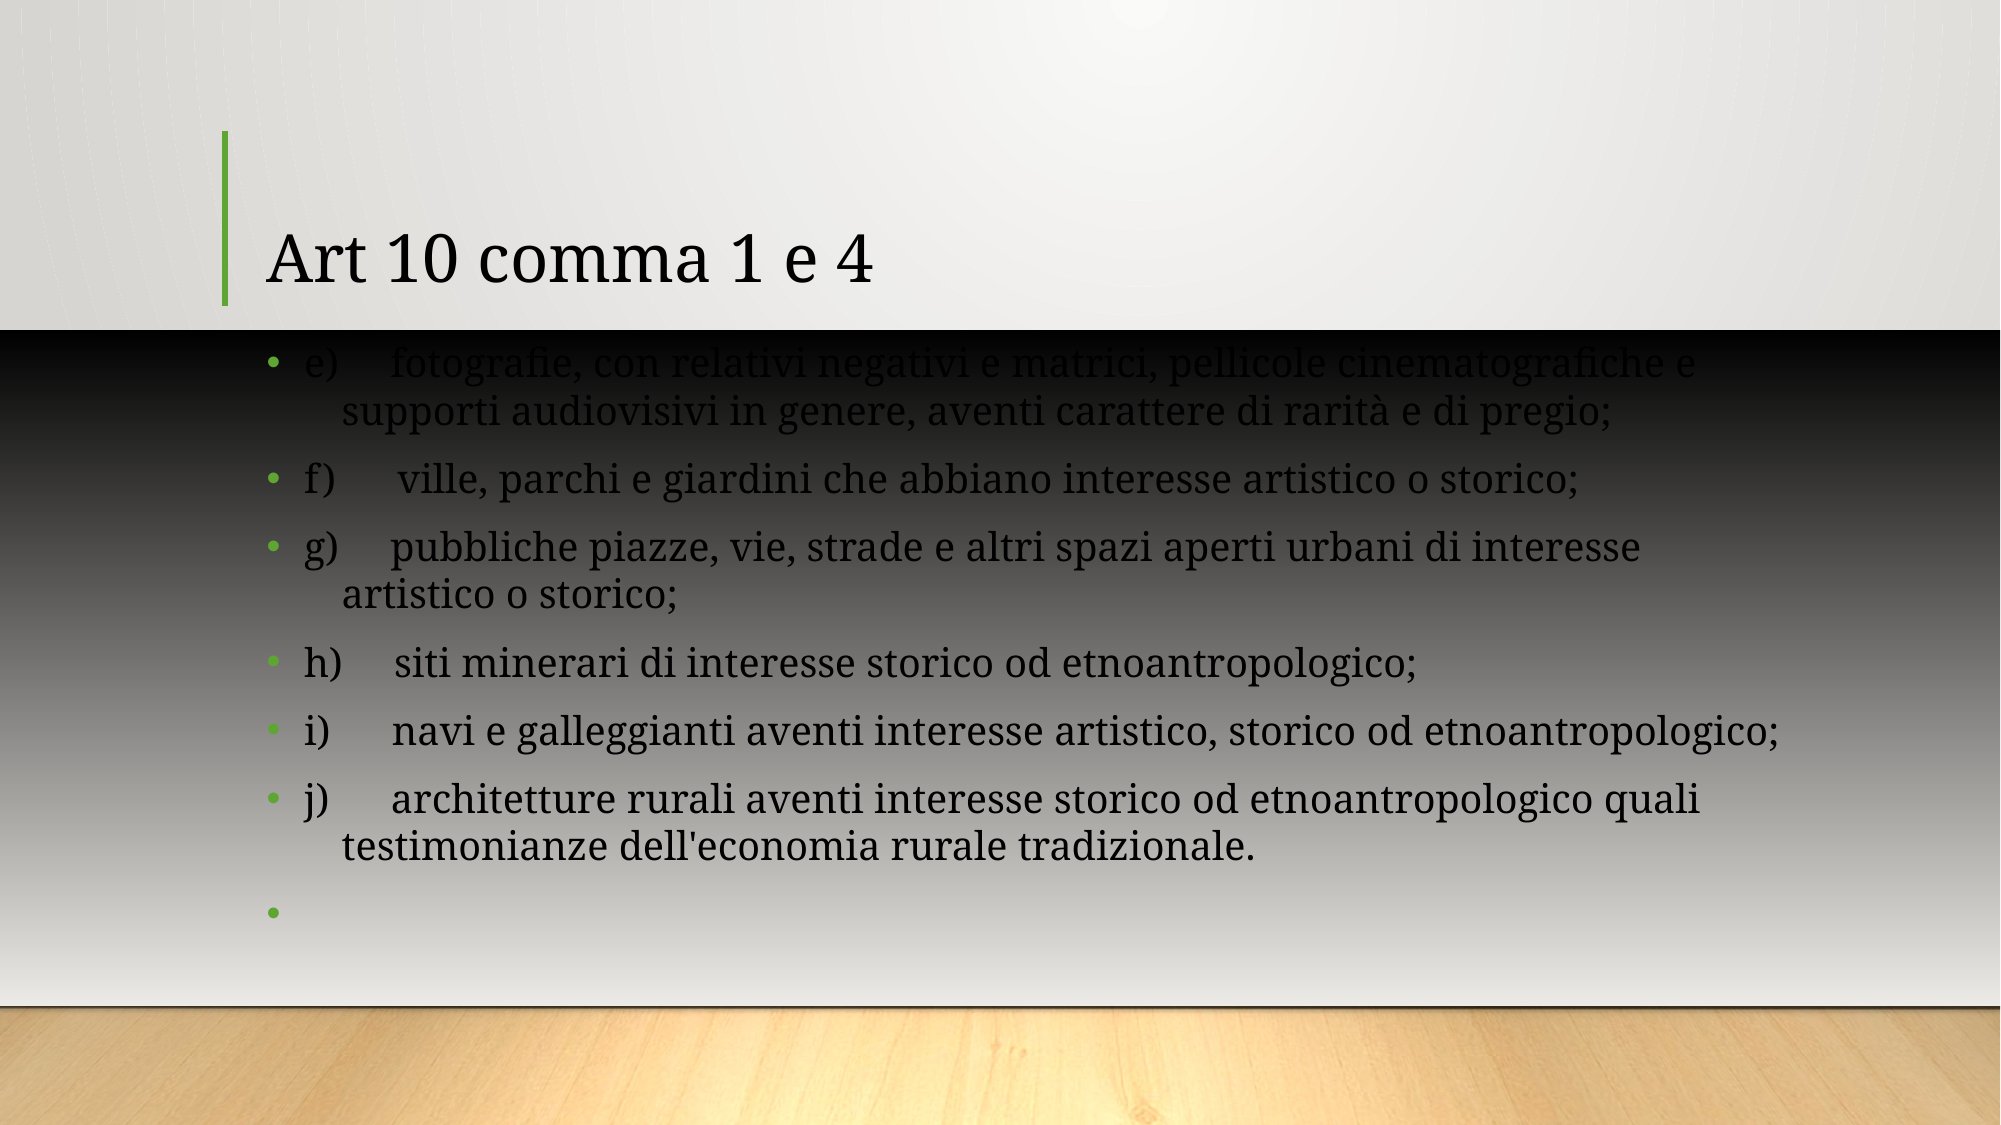

# Art 10 comma 1 e 4
e)     fotografie, con relativi negativi e matrici, pellicole cinematografiche e supporti audiovisivi in genere, aventi carattere di rarità e di pregio;
f)      ville, parchi e giardini che abbiano interesse artistico o storico;
g)     pubbliche piazze, vie, strade e altri spazi aperti urbani di interesse artistico o storico;
h)     siti minerari di interesse storico od etnoantropologico;
i)      navi e galleggianti aventi interesse artistico, storico od etnoantropologico;
j)      architetture rurali aventi interesse storico od etnoantropologico quali testimonianze dell'economia rurale tradizionale.